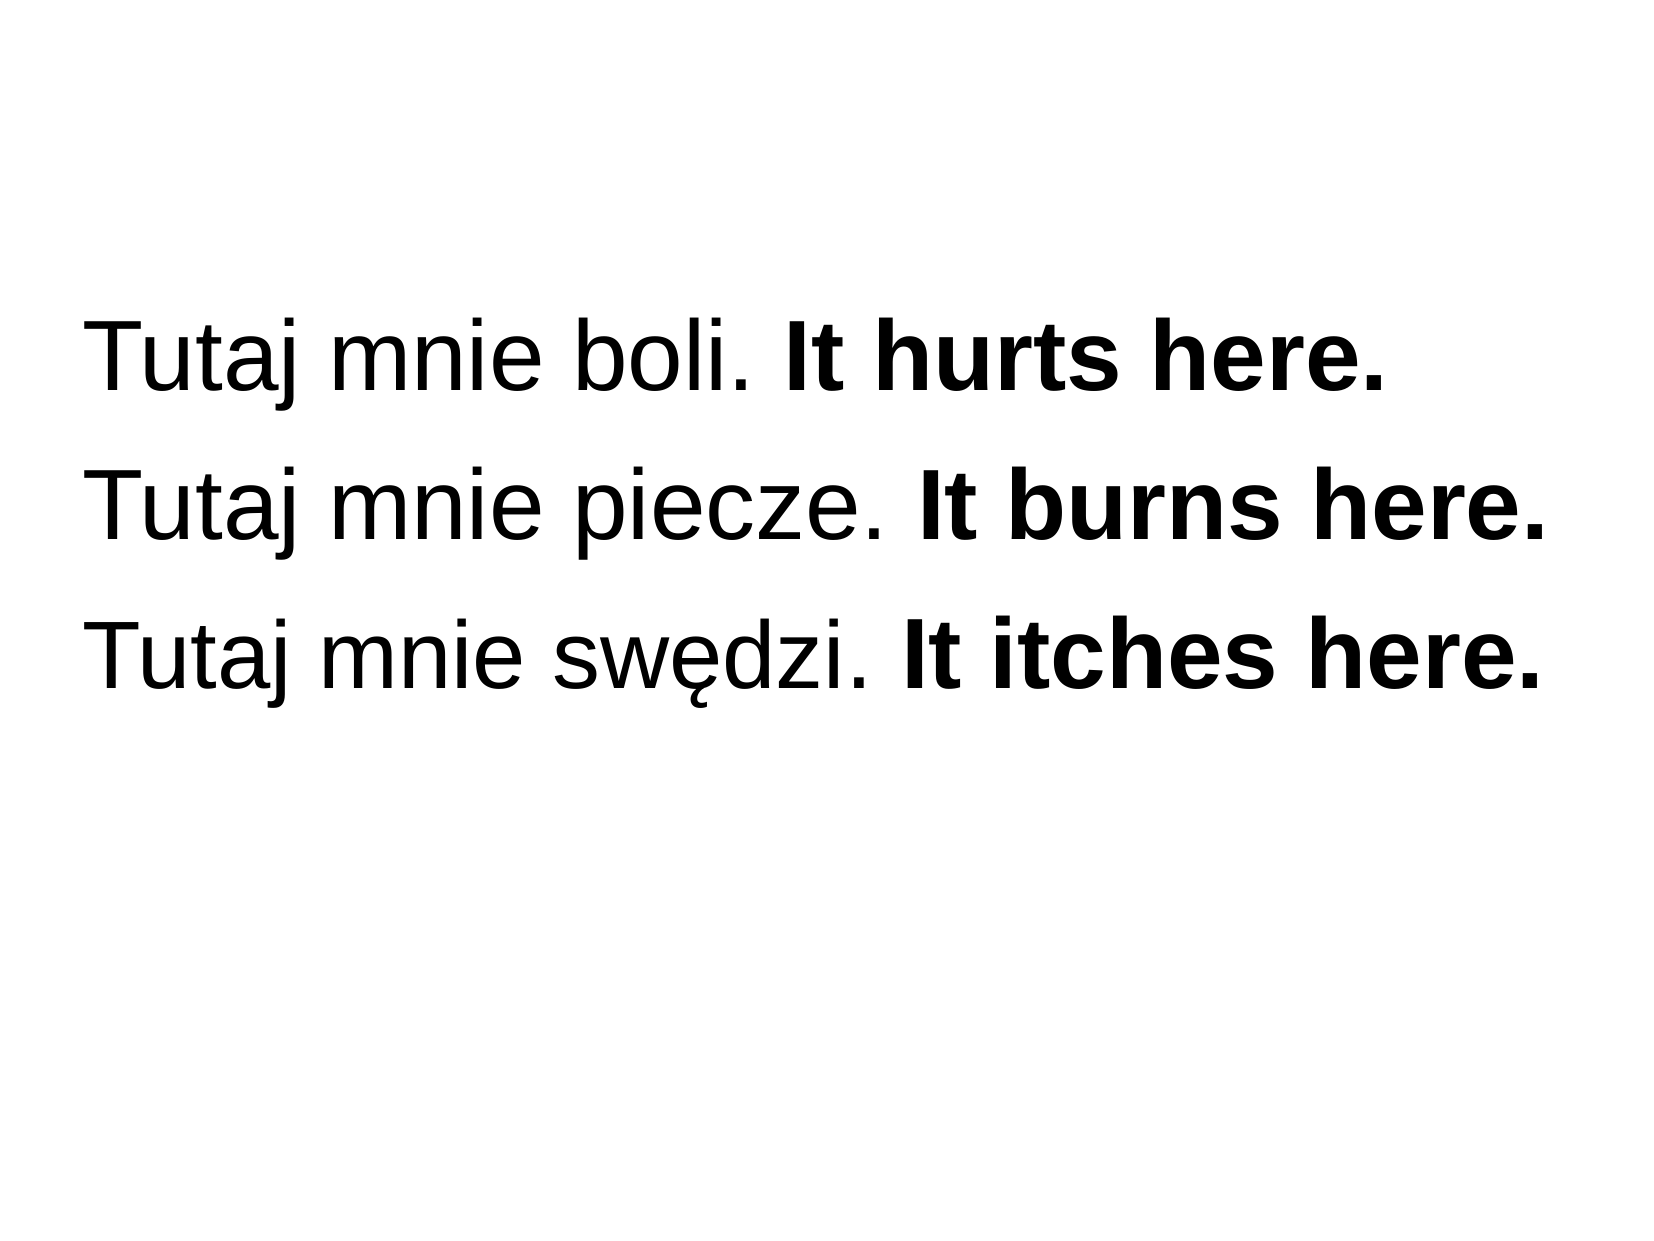

# Tutaj mnie boli. It hurts here.
Tutaj mnie piecze. It burns here.
Tutaj mnie swędzi. It itches here.